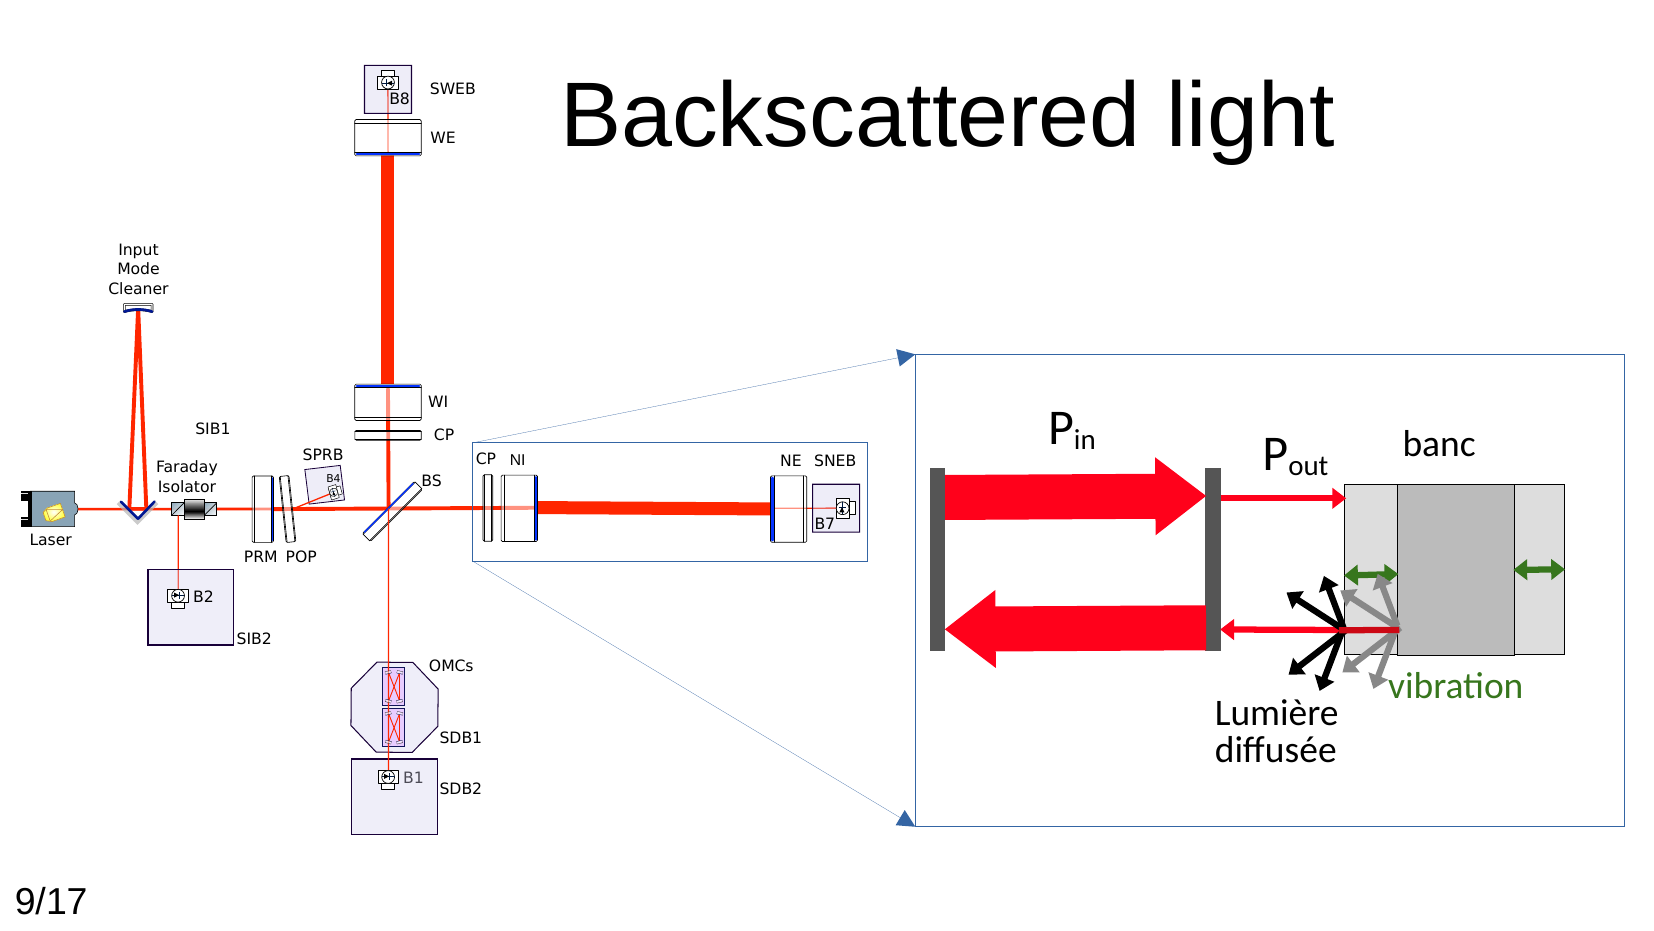

# Backscattered light
Pin
banc
Pout
vibration
Lumière diffusée